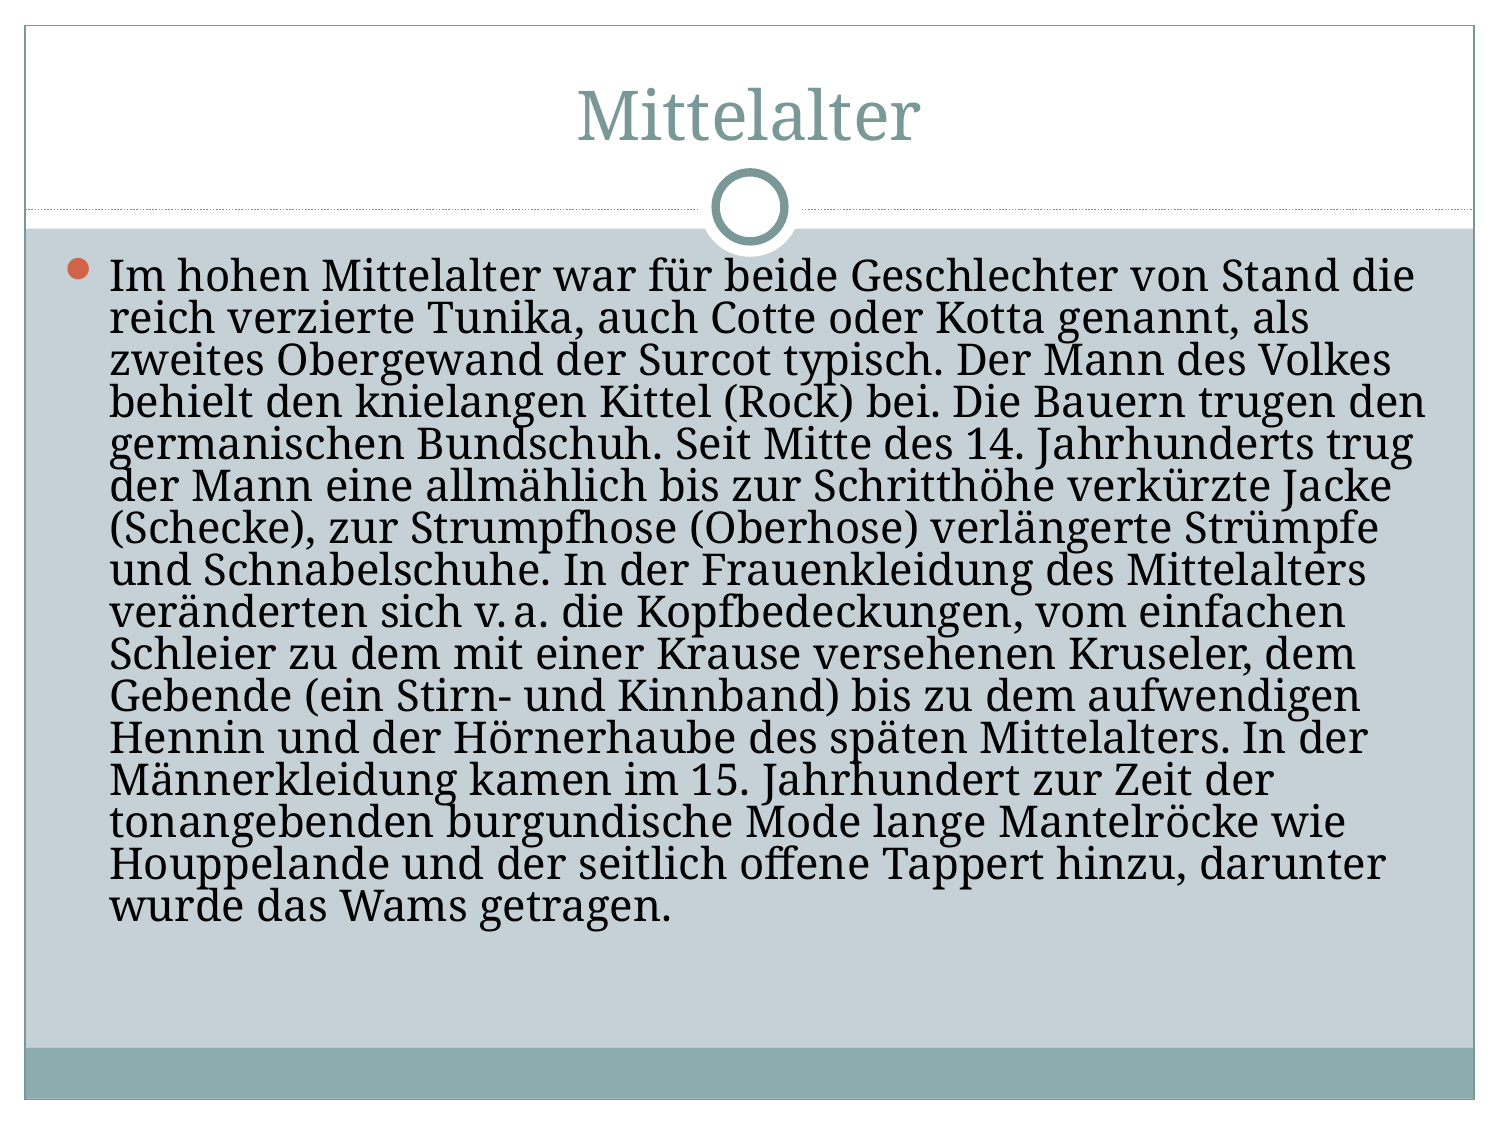

# Mittelalter
Im hohen Mittelalter war für beide Geschlechter von Stand die reich verzierte Tunika, auch Cotte oder Kotta genannt, als zweites Obergewand der Surcot typisch. Der Mann des Volkes behielt den knielangen Kittel (Rock) bei. Die Bauern trugen den germanischen Bundschuh. Seit Mitte des 14. Jahrhunderts trug der Mann eine allmählich bis zur Schritthöhe verkürzte Jacke (Schecke), zur Strumpfhose (Oberhose) verlängerte Strümpfe und Schnabelschuhe. In der Frauenkleidung des Mittelalters veränderten sich v. a. die Kopfbedeckungen, vom einfachen Schleier zu dem mit einer Krause versehenen Kruseler, dem Gebende (ein Stirn- und Kinnband) bis zu dem aufwendigen Hennin und der Hörnerhaube des späten Mittelalters. In der Männerkleidung kamen im 15. Jahrhundert zur Zeit der tonangebenden burgundische Mode lange Mantelröcke wie Houppelande und der seitlich offene Tappert hinzu, darunter wurde das Wams getragen.